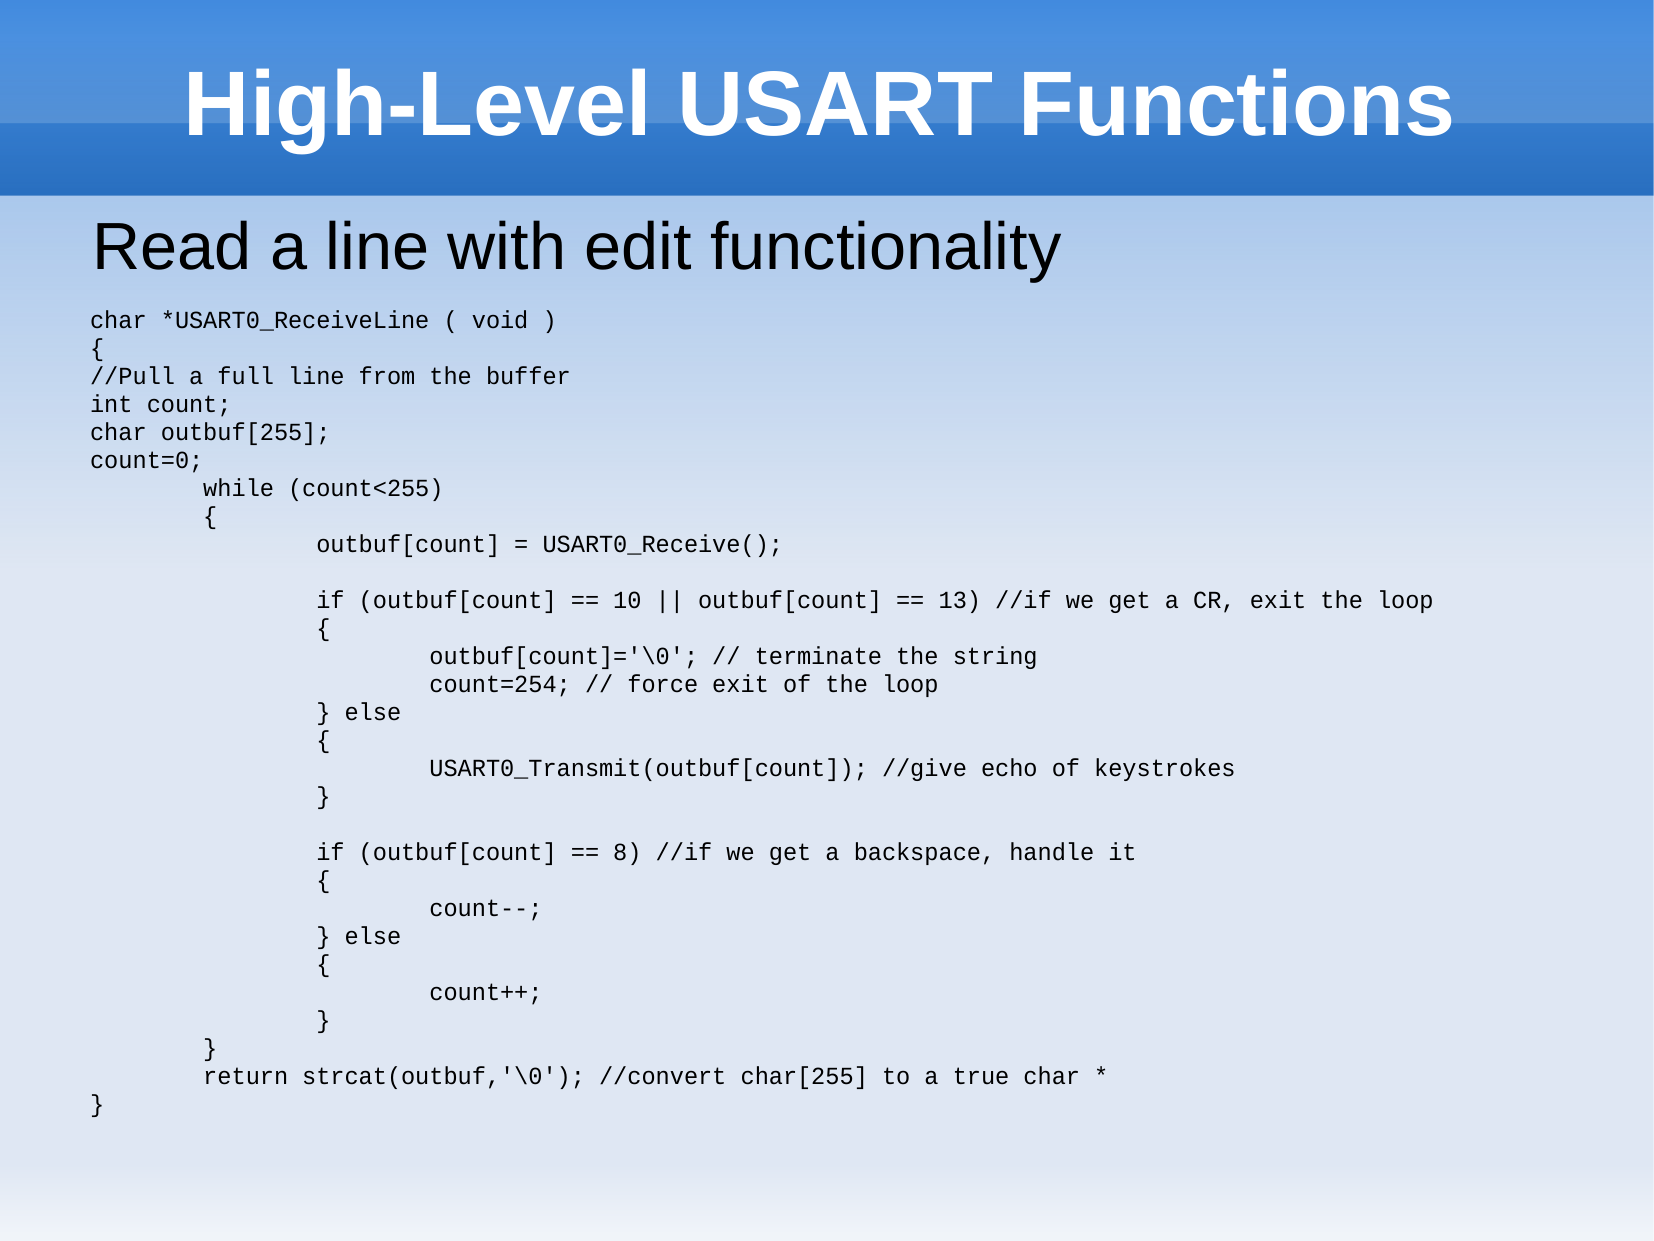

# High-Level USART Functions
Read a line with edit functionality